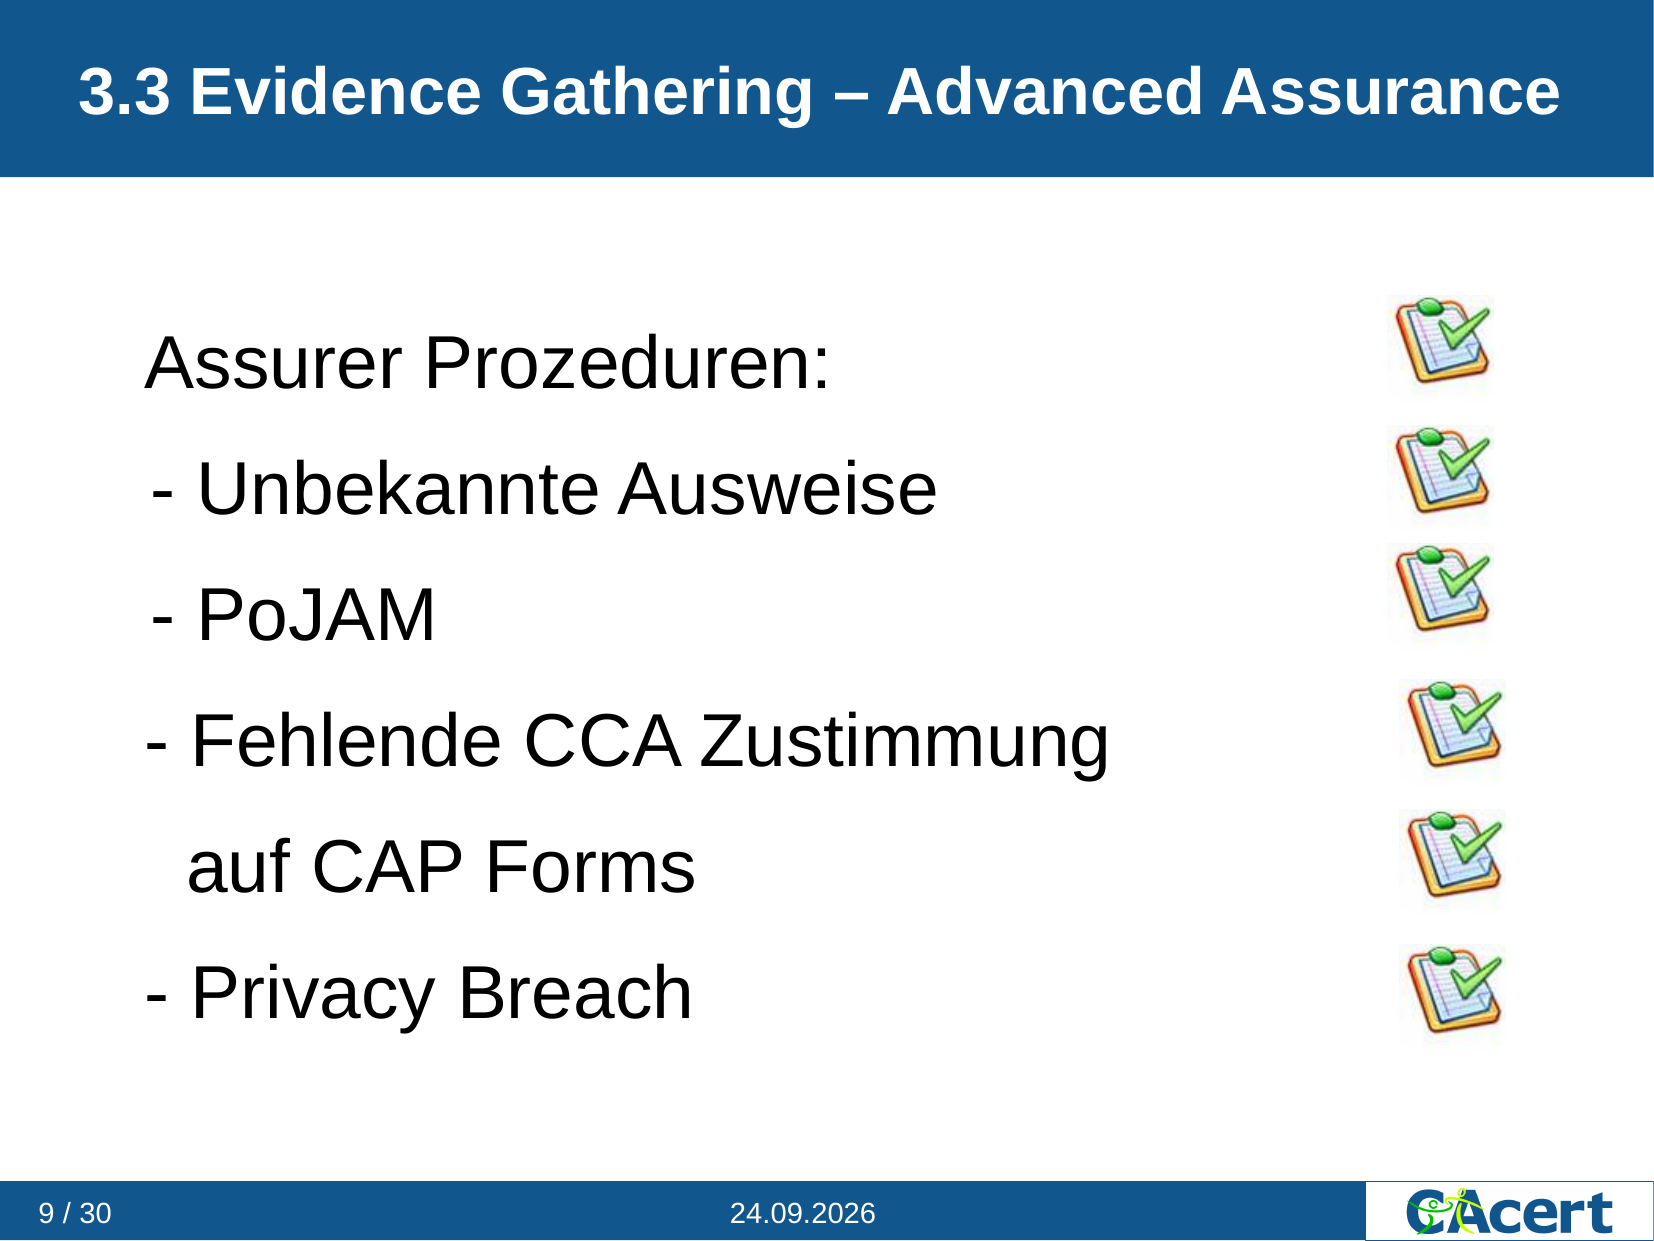

# 3.3 Evidence Gathering – Advanced Assurance
 Assurer Prozeduren:
 - Unbekannte Ausweise
 - PoJAM
 - Fehlende CCA Zustimmung
 auf CAP Forms
 - Privacy Breach